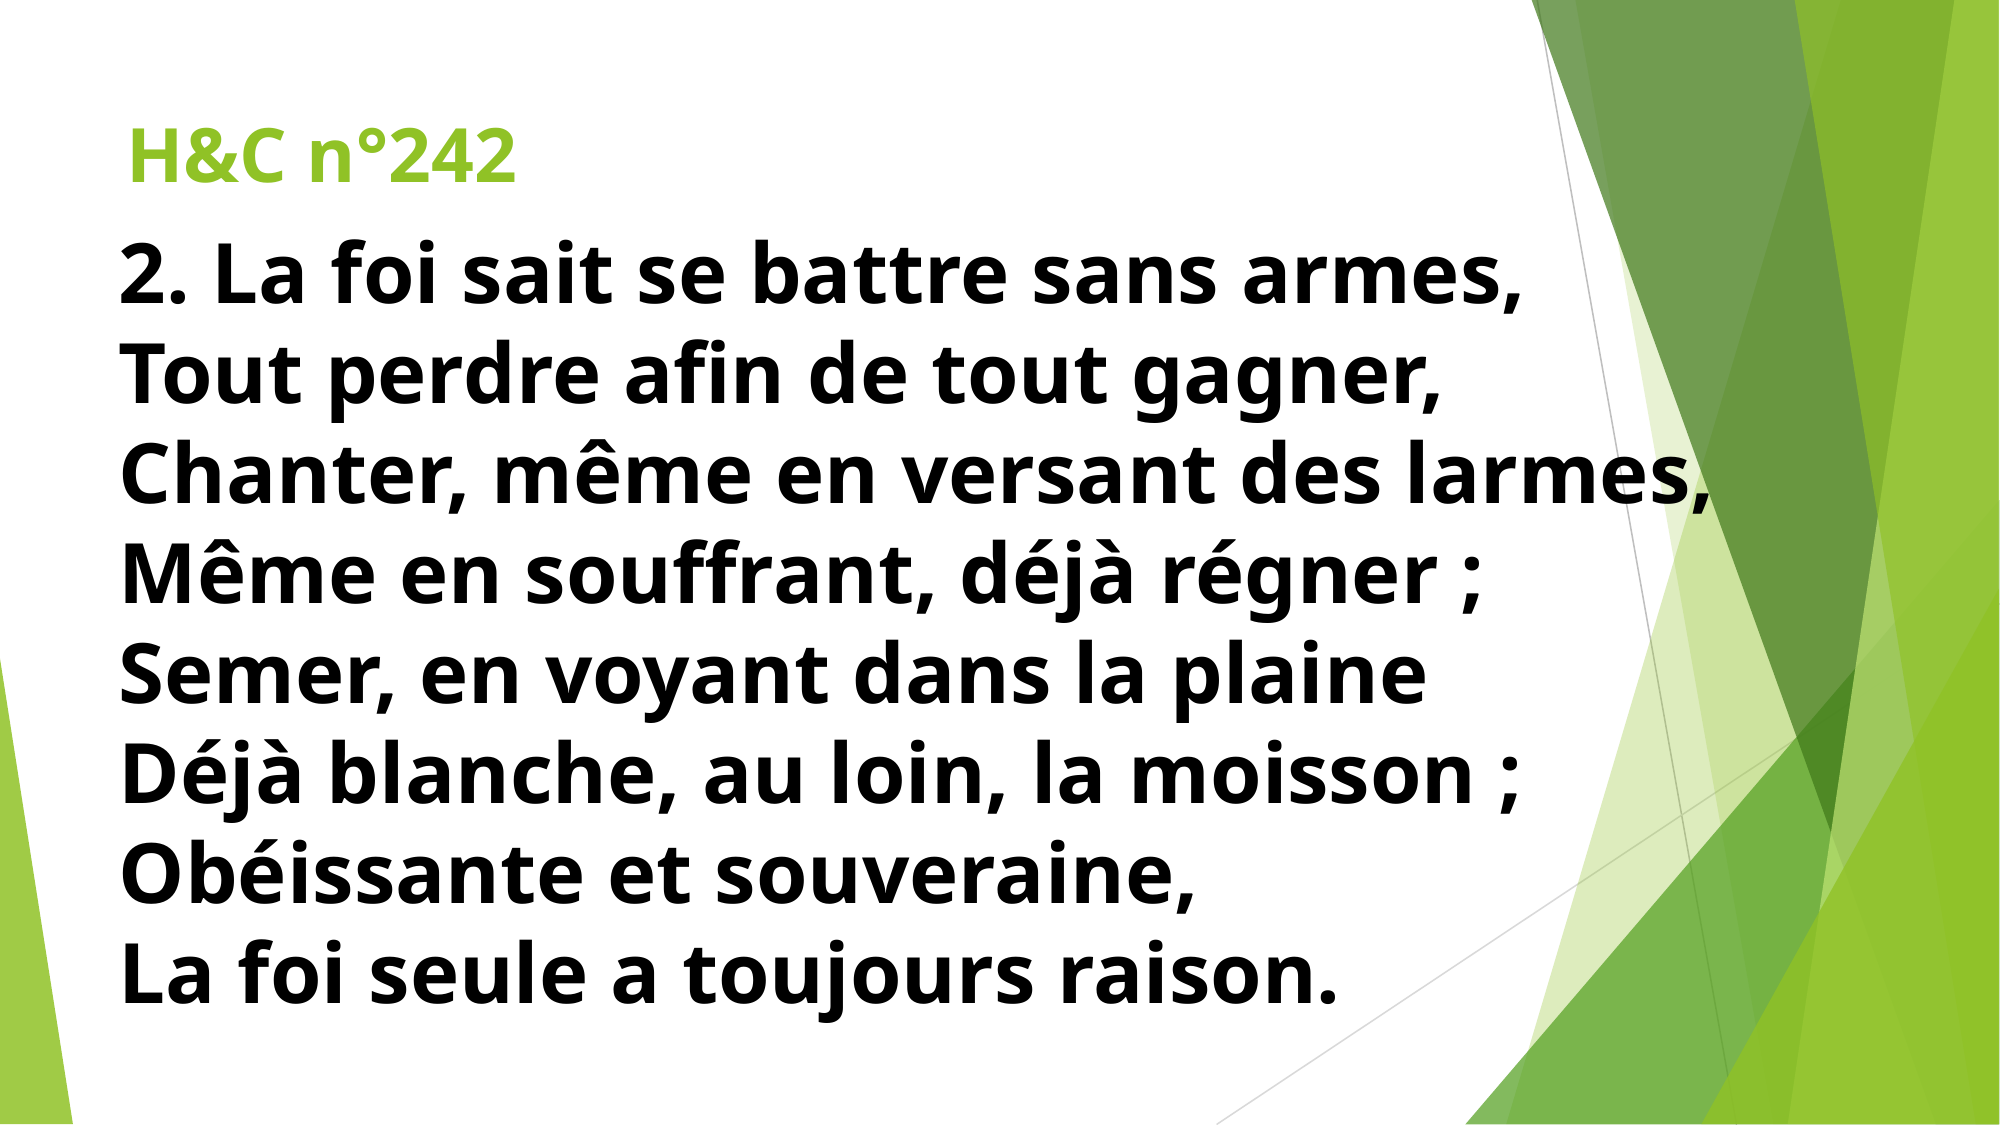

H&C n°242
2. La foi sait se battre sans armes,
Tout perdre afin de tout gagner,
Chanter, même en versant des larmes,
Même en souffrant, déjà régner ;
Semer, en voyant dans la plaine
Déjà blanche, au loin, la moisson ;
Obéissante et souveraine,
La foi seule a toujours raison.